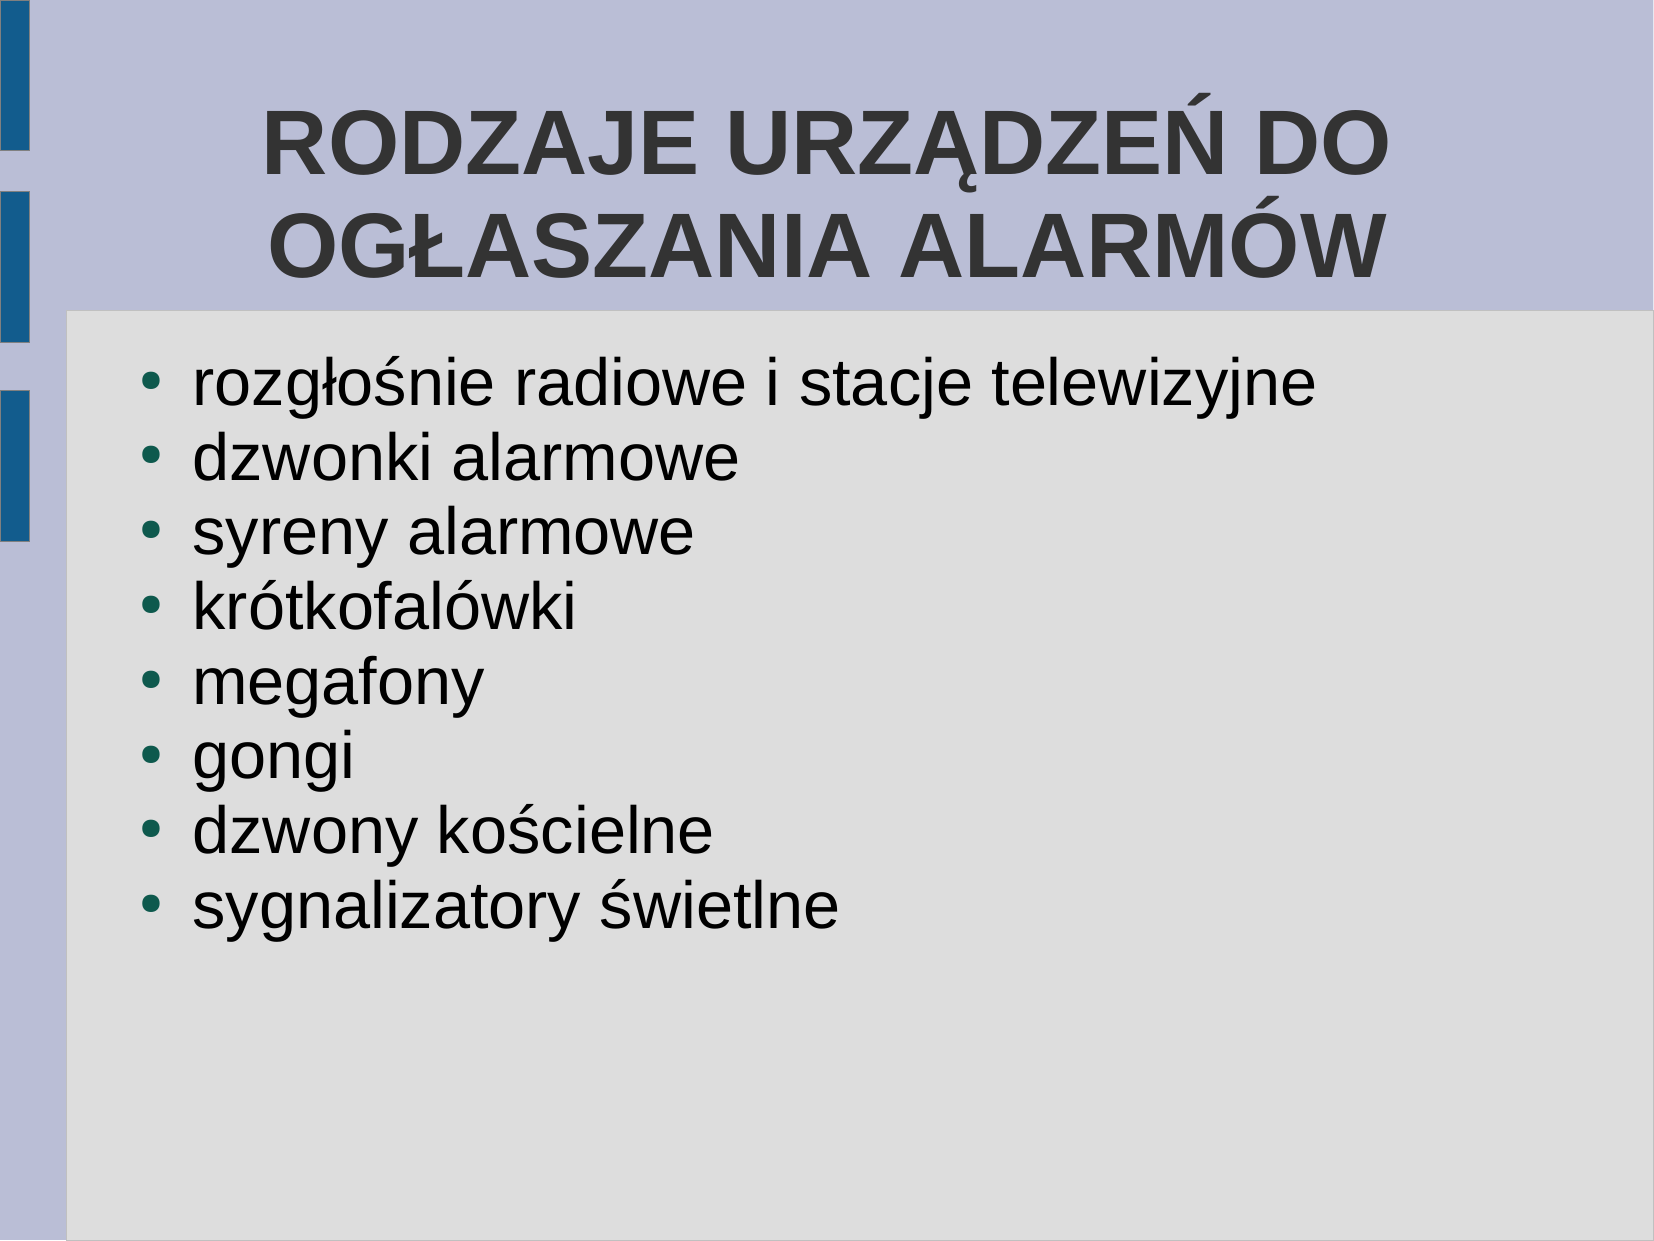

# RODZAJE URZĄDZEŃ DO OGŁASZANIA ALARMÓW
rozgłośnie radiowe i stacje telewizyjne
dzwonki alarmowe
syreny alarmowe
krótkofalówki
megafony
gongi
dzwony kościelne
sygnalizatory świetlne